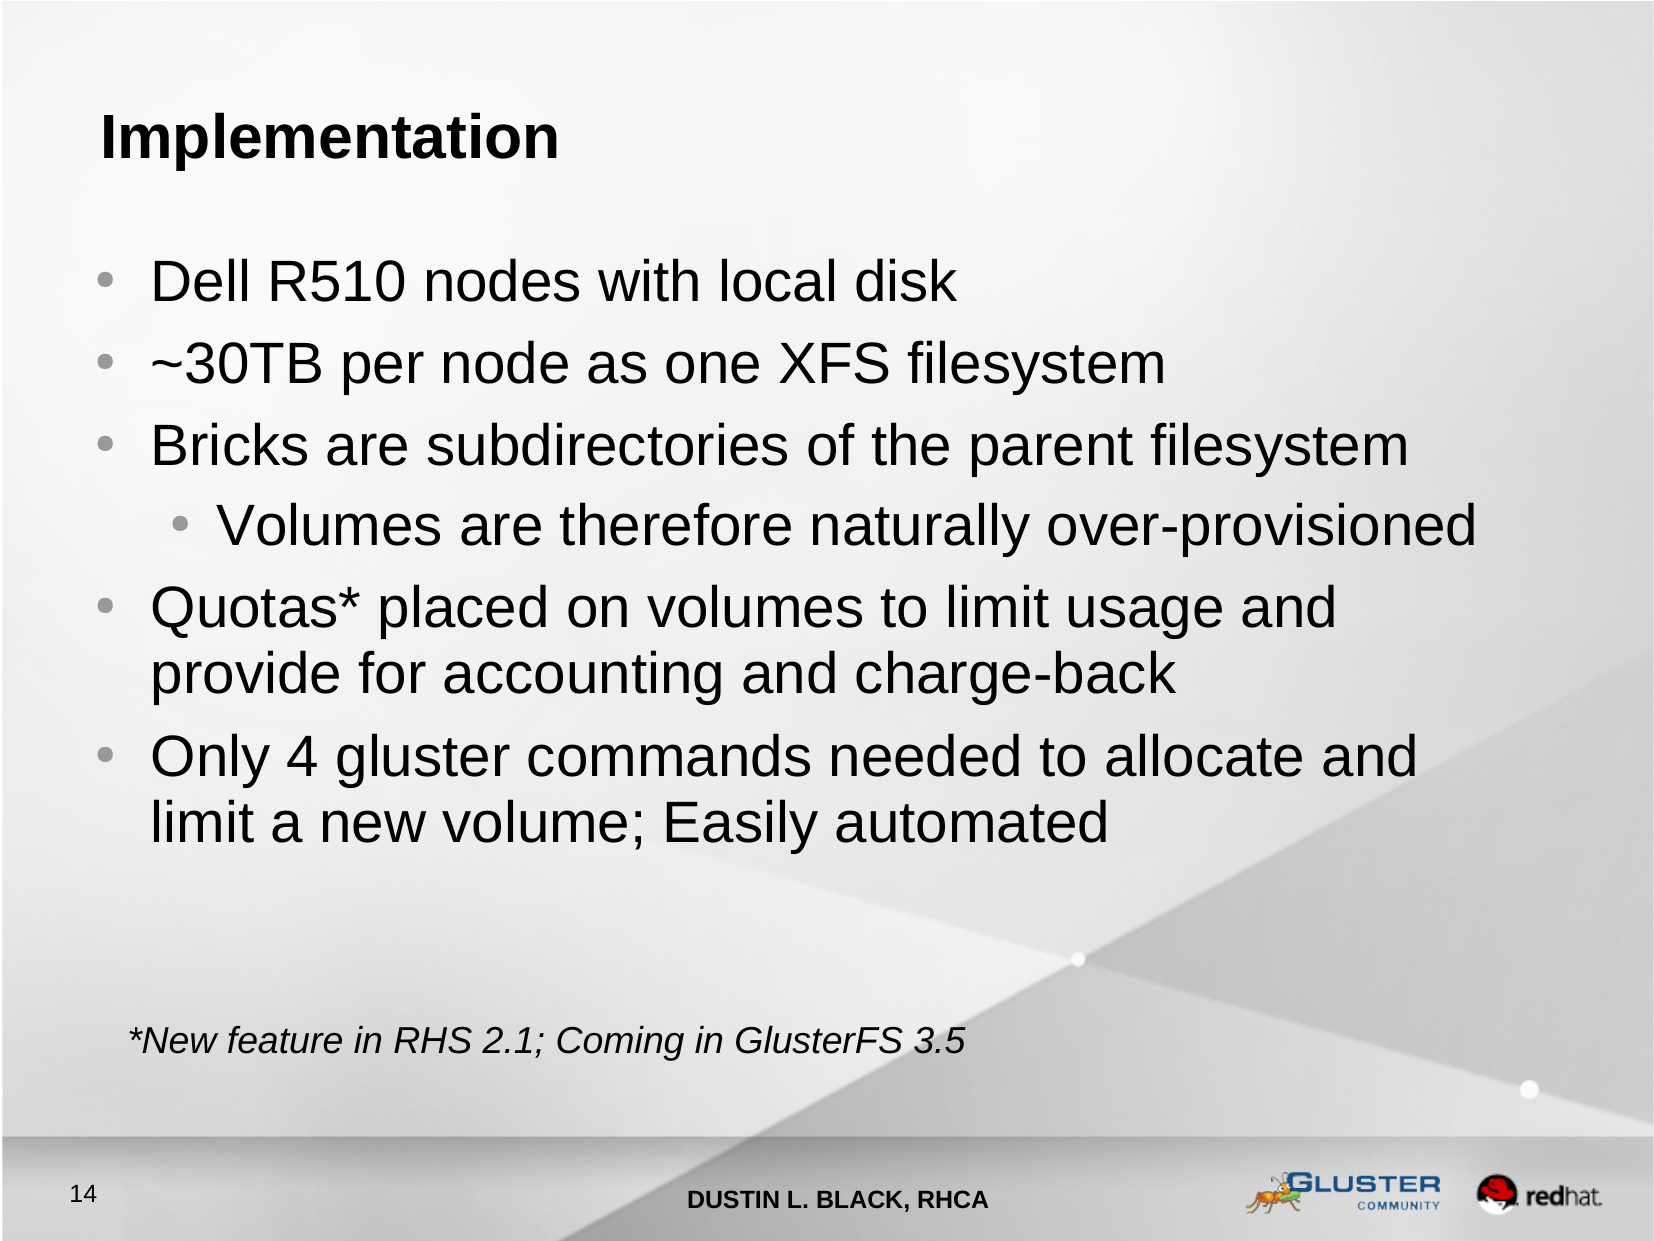

# Implementation
Dell R510 nodes with local disk
~30TB per node as one XFS filesystem
Bricks are subdirectories of the parent filesystem
Volumes are therefore naturally over-provisioned
Quotas* placed on volumes to limit usage and provide for accounting and charge-back
Only 4 gluster commands needed to allocate and limit a new volume; Easily automated
*New feature in RHS 2.1; Coming in GlusterFS 3.5